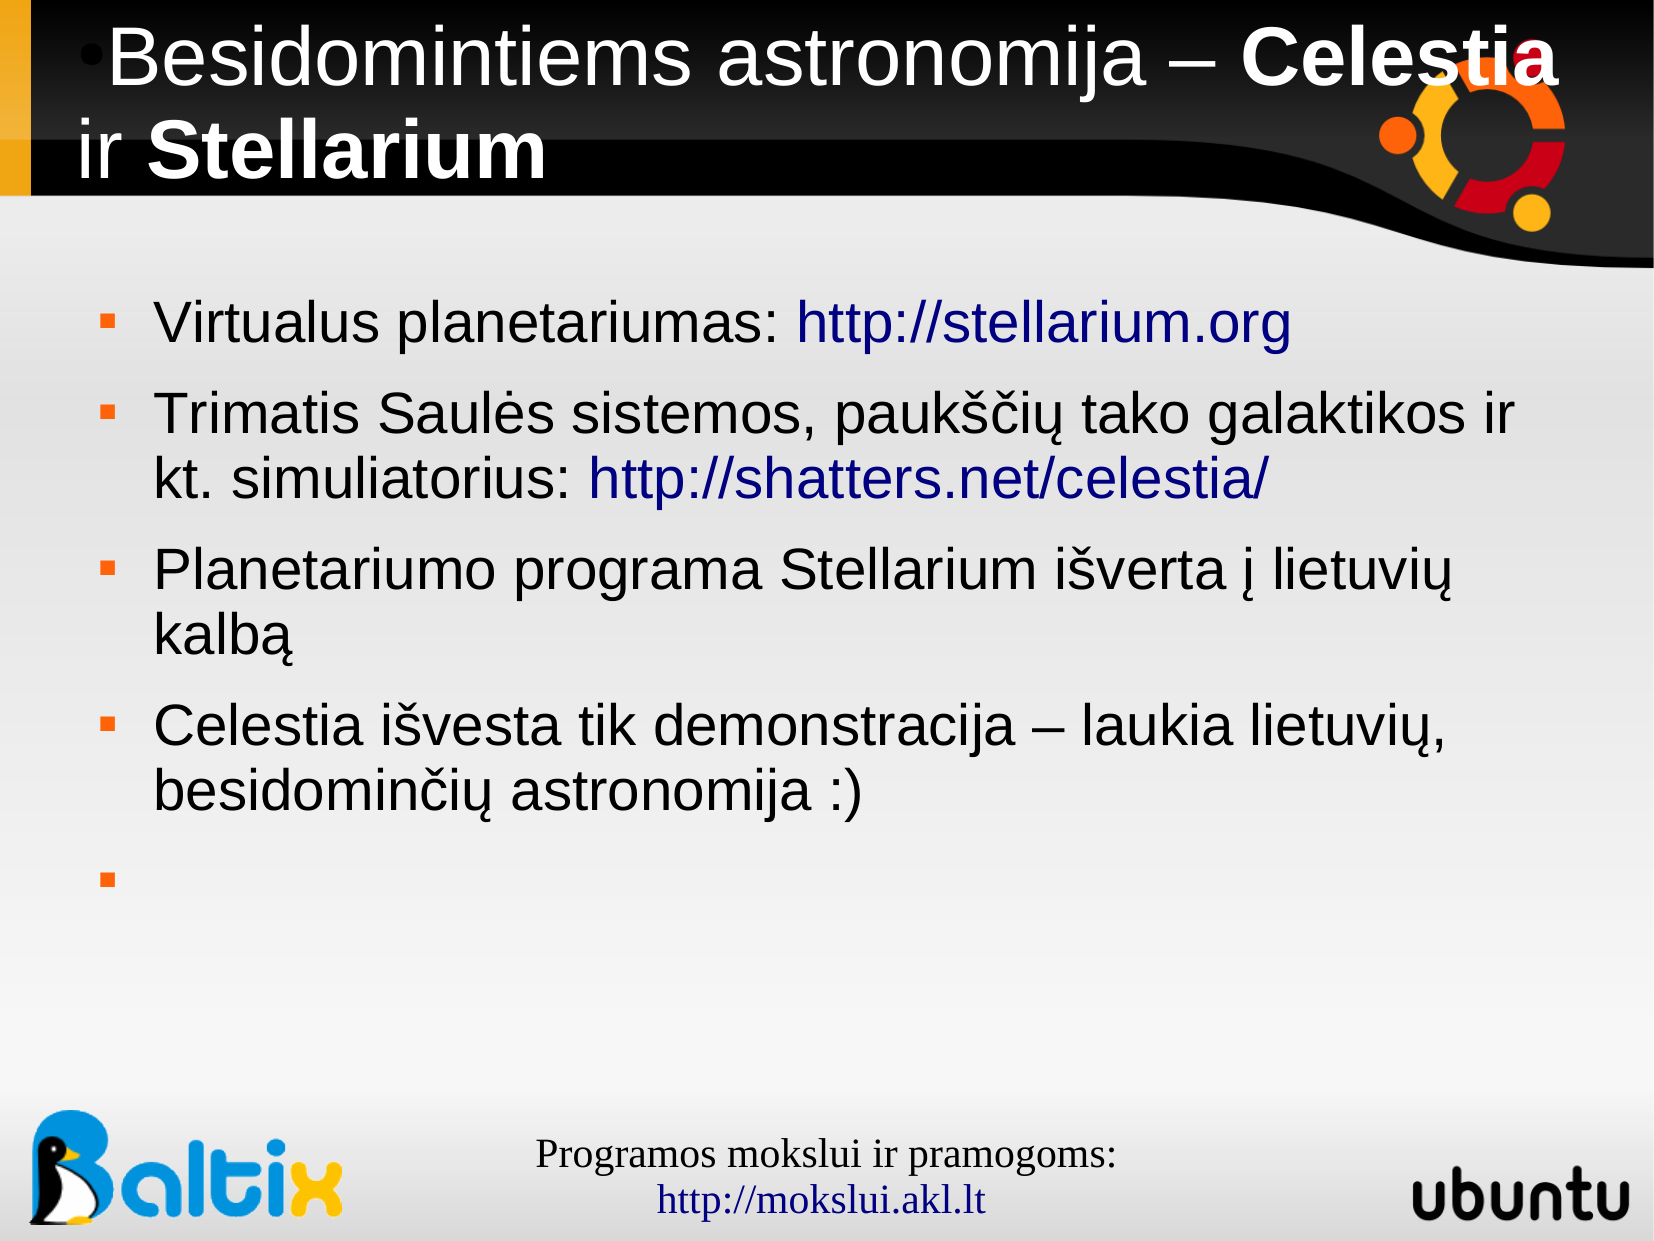

# Besidomintiems astronomija – Celestia ir Stellarium
Virtualus planetariumas: http://stellarium.org
Trimatis Saulės sistemos, paukščių tako galaktikos ir kt. simuliatorius: http://shatters.net/celestia/
Planetariumo programa Stellarium išverta į lietuvių kalbą
Celestia išvesta tik demonstracija – laukia lietuvių, besidominčių astronomija :)